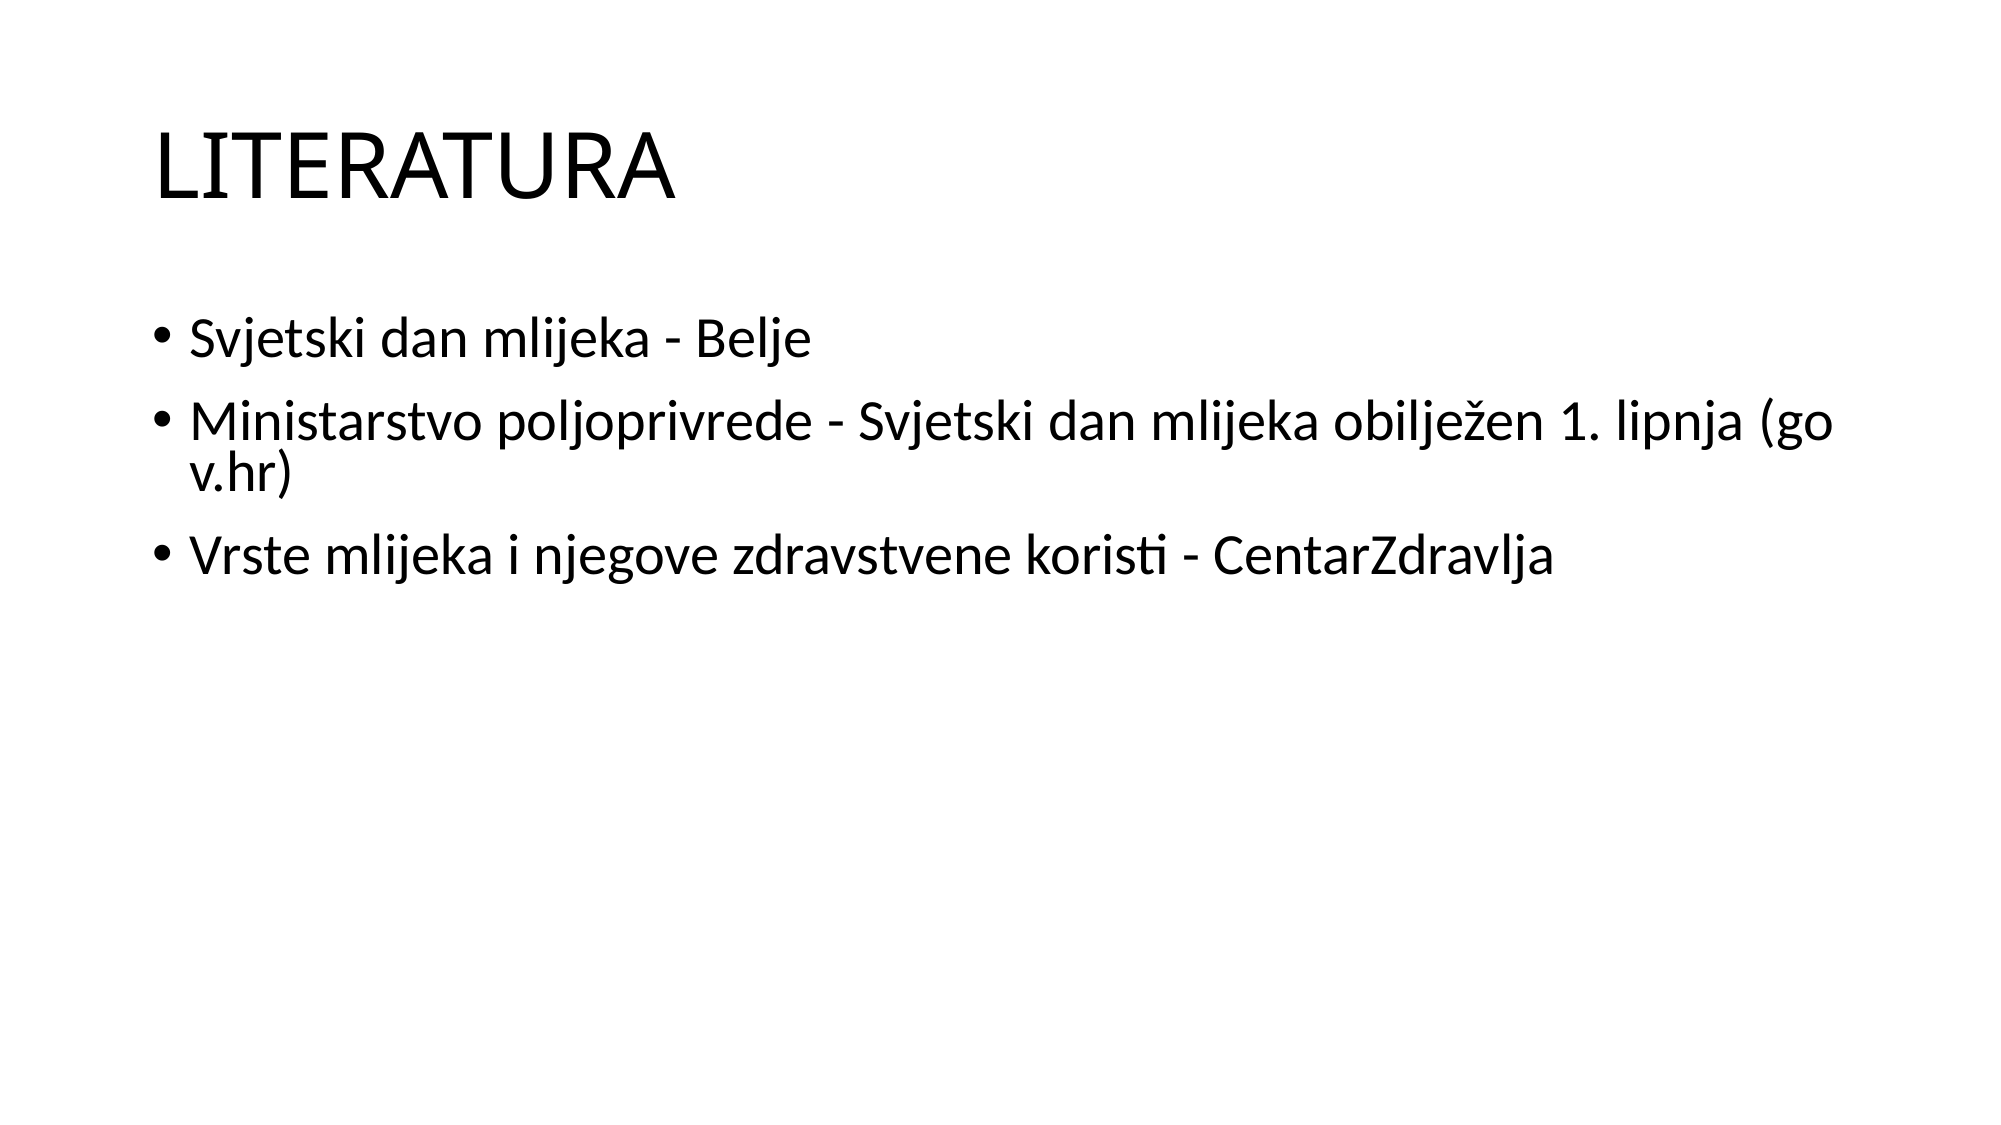

# LITERATURA
Svjetski dan mlijeka - Belje
Ministarstvo poljoprivrede - Svjetski dan mlijeka obilježen 1. lipnja (gov.hr)
Vrste mlijeka i njegove zdravstvene koristi - CentarZdravlja